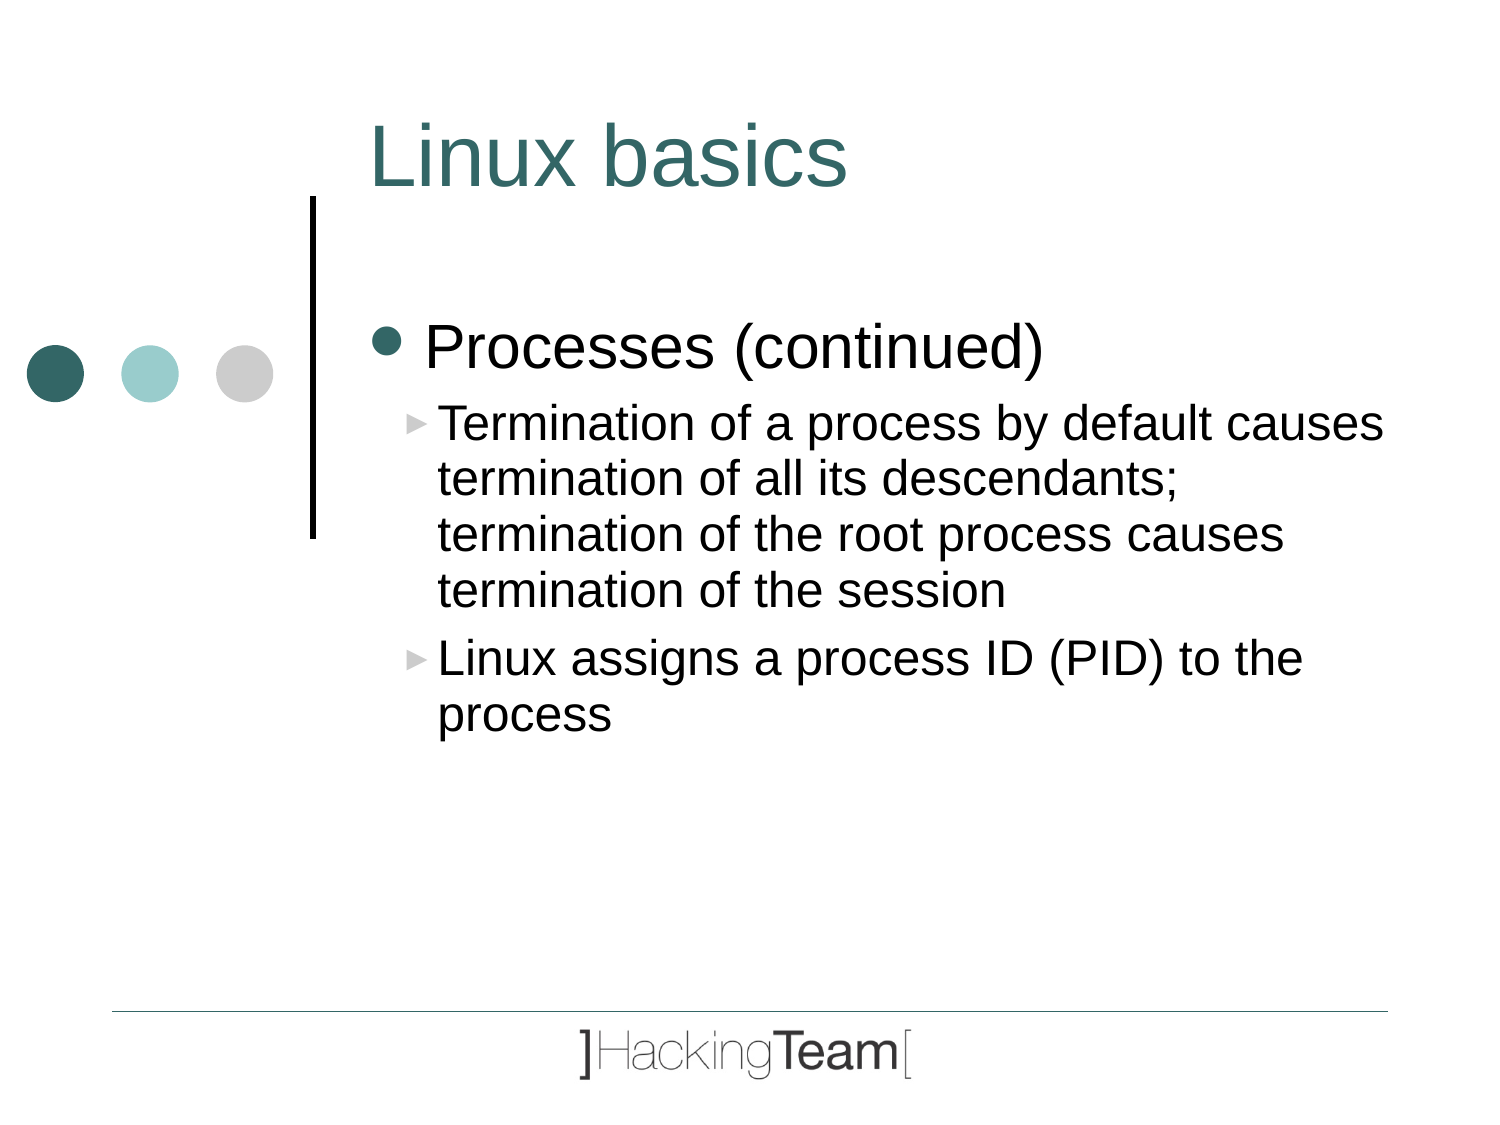

# Linux basics
Processes (continued)
Termination of a process by default causes termination of all its descendants; termination of the root process causes termination of the session
Linux assigns a process ID (PID) to the process